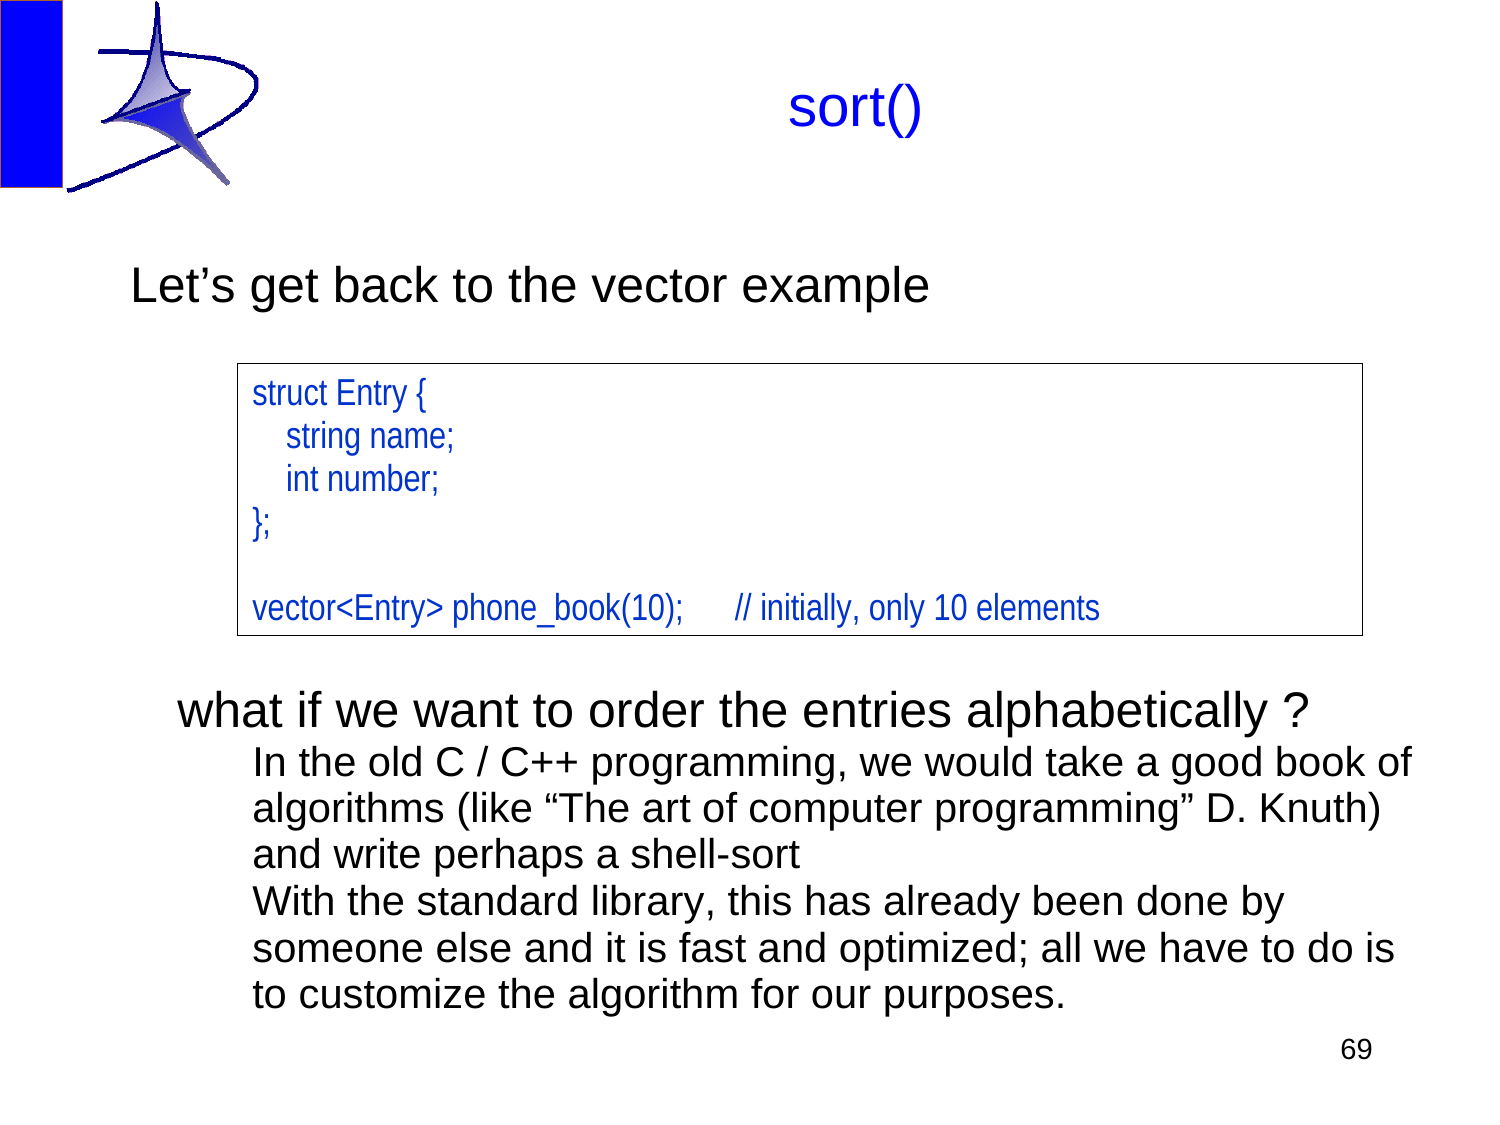

# sort()
Let’s get back to the vector example
struct Entry {
 string name;
 int number;
};
vector<Entry> phone_book(10); // initially, only 10 elements
what if we want to order the entries alphabetically ?
In the old C / C++ programming, we would take a good book of algorithms (like “The art of computer programming” D. Knuth) and write perhaps a shell-sort
With the standard library, this has already been done by someone else and it is fast and optimized; all we have to do is to customize the algorithm for our purposes.
69